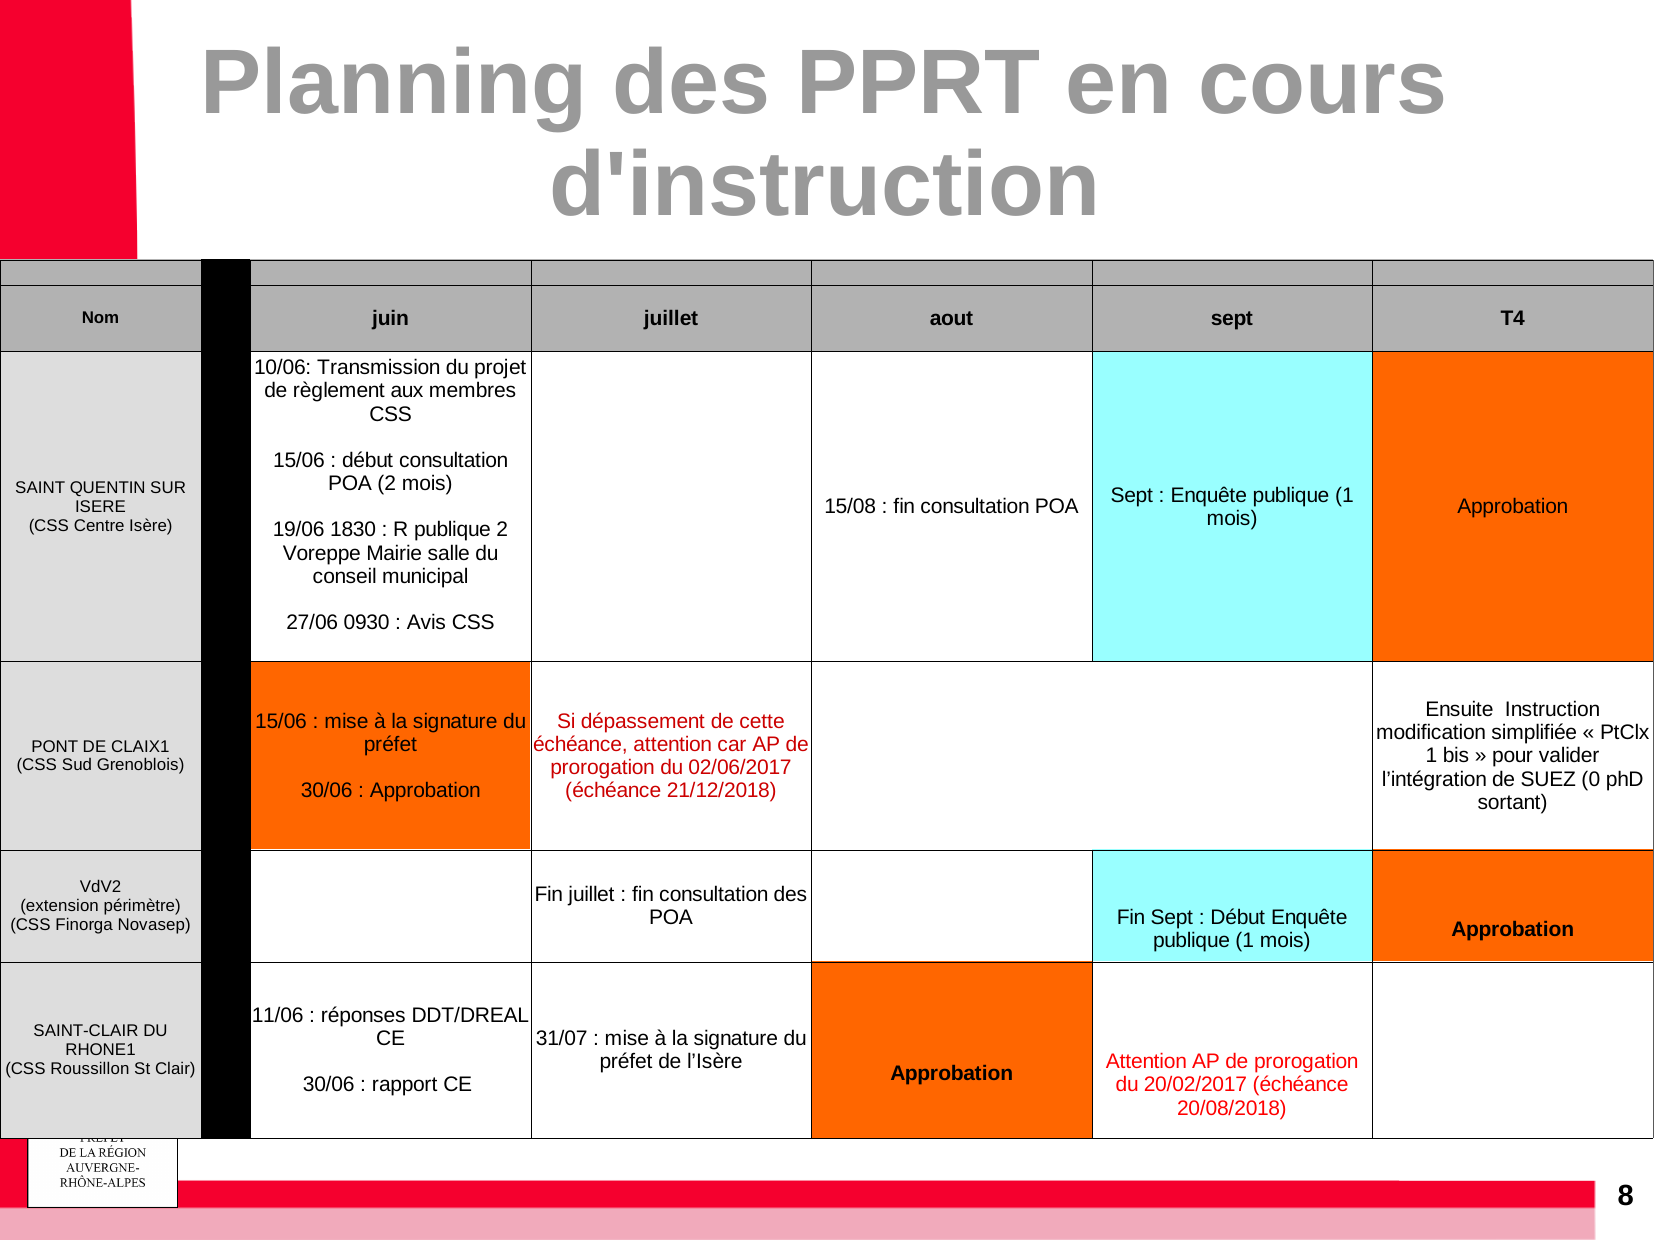

# Planning des PPRT en cours d'instruction
8